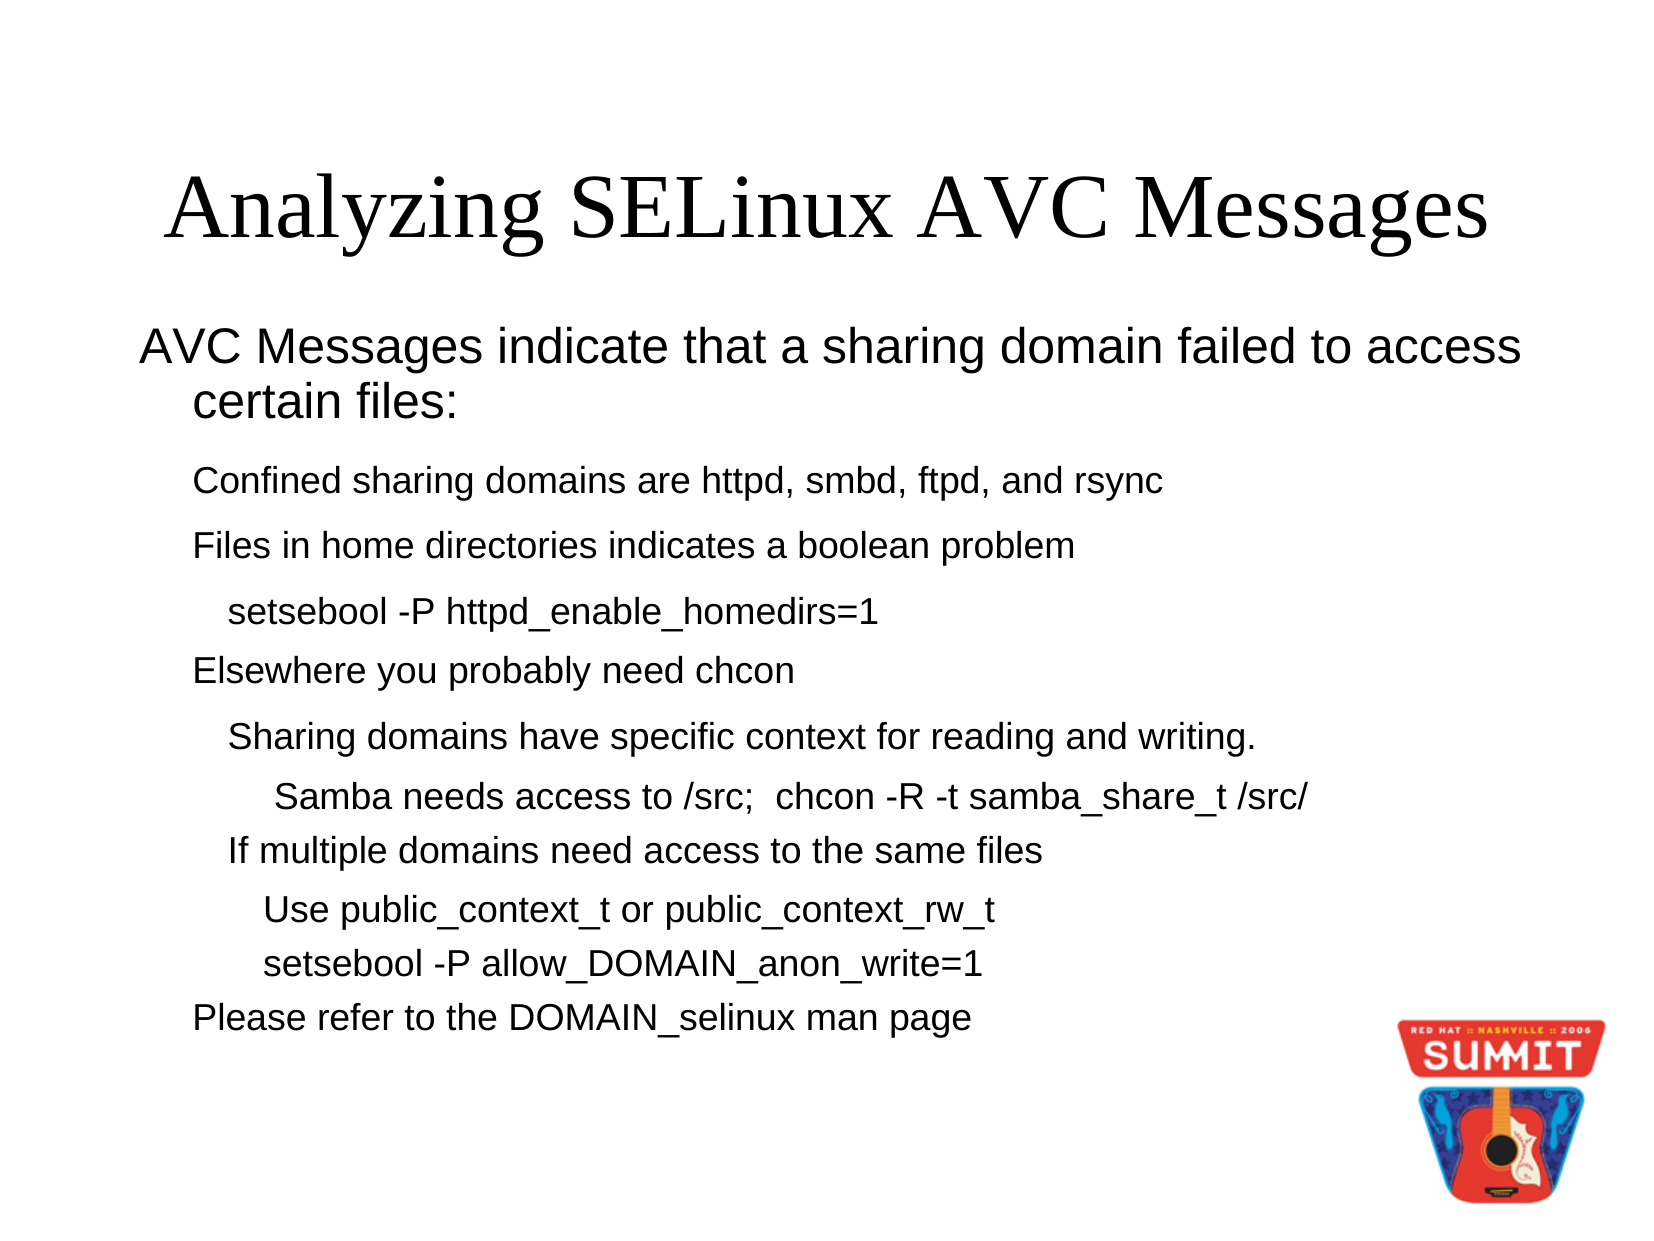

# Analyzing SELinux AVC Messages
AVC Messages indicate that a sharing domain failed to access certain files:
Confined sharing domains are httpd, smbd, ftpd, and rsync
Files in home directories indicates a boolean problem
setsebool -P httpd_enable_homedirs=1
Elsewhere you probably need chcon
Sharing domains have specific context for reading and writing.
 Samba needs access to /src; chcon -R -t samba_share_t /src/
If multiple domains need access to the same files
Use public_context_t or public_context_rw_t
setsebool -P allow_DOMAIN_anon_write=1
Please refer to the DOMAIN_selinux man page